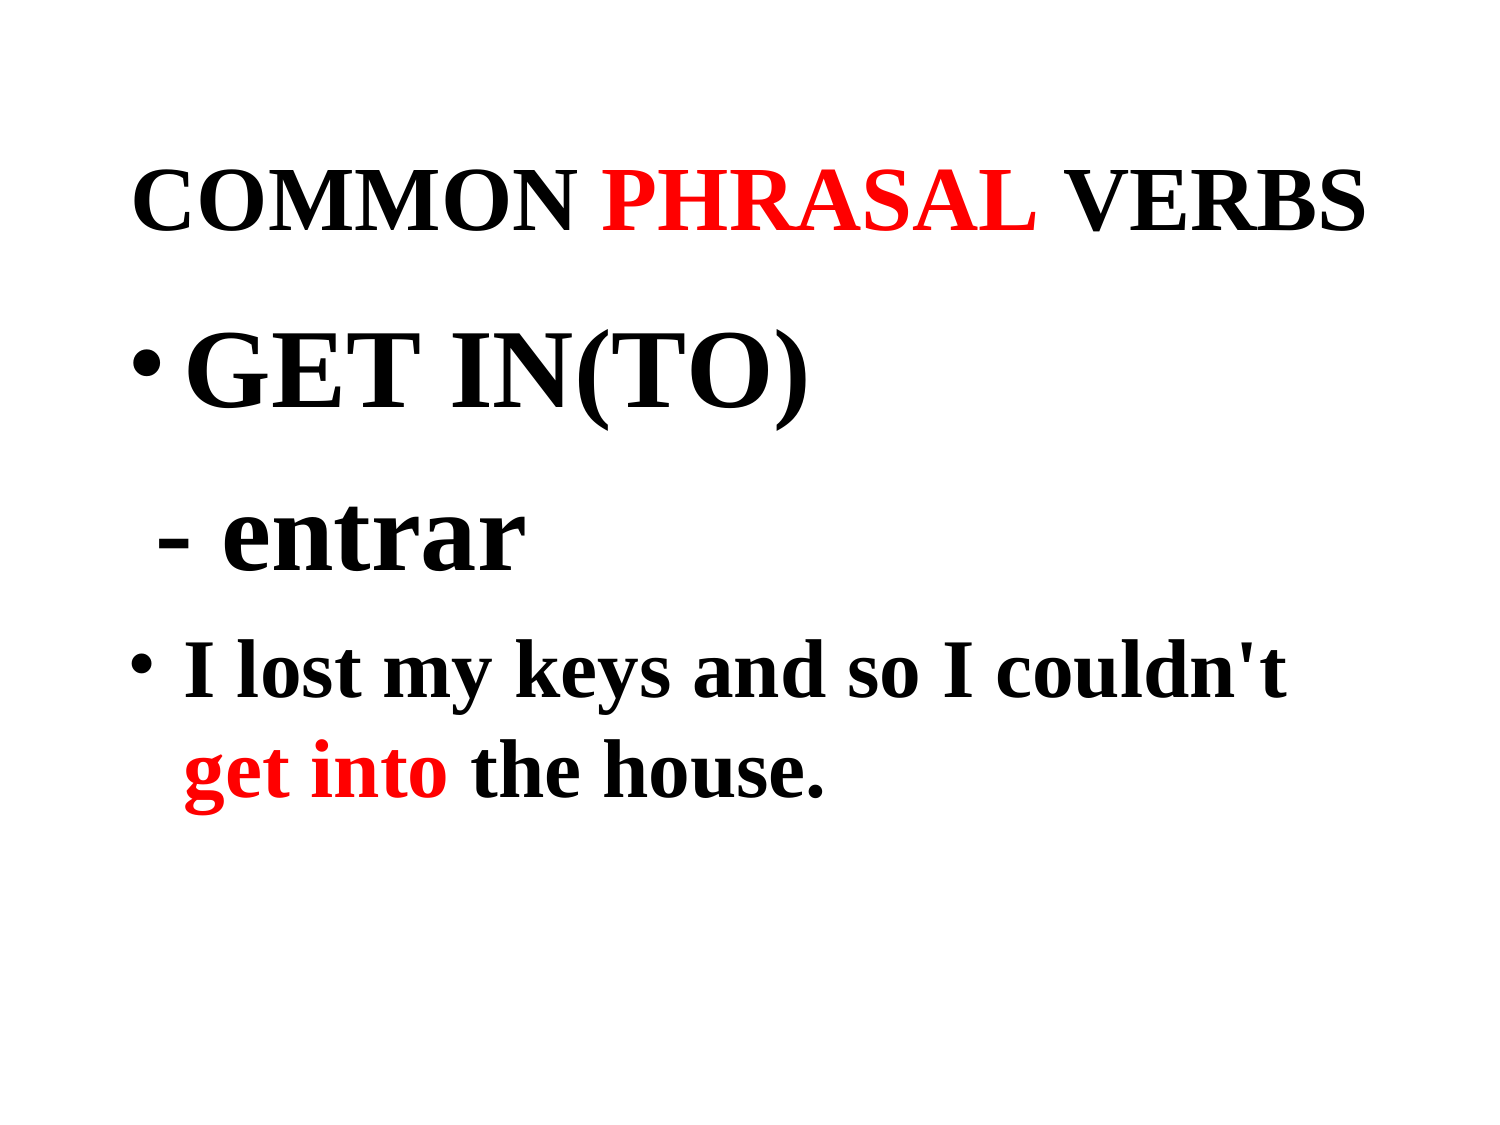

# COMMON PHRASAL VERBS
GET IN(TO)
 - entrar
I lost my keys and so I couldn't get into the house.